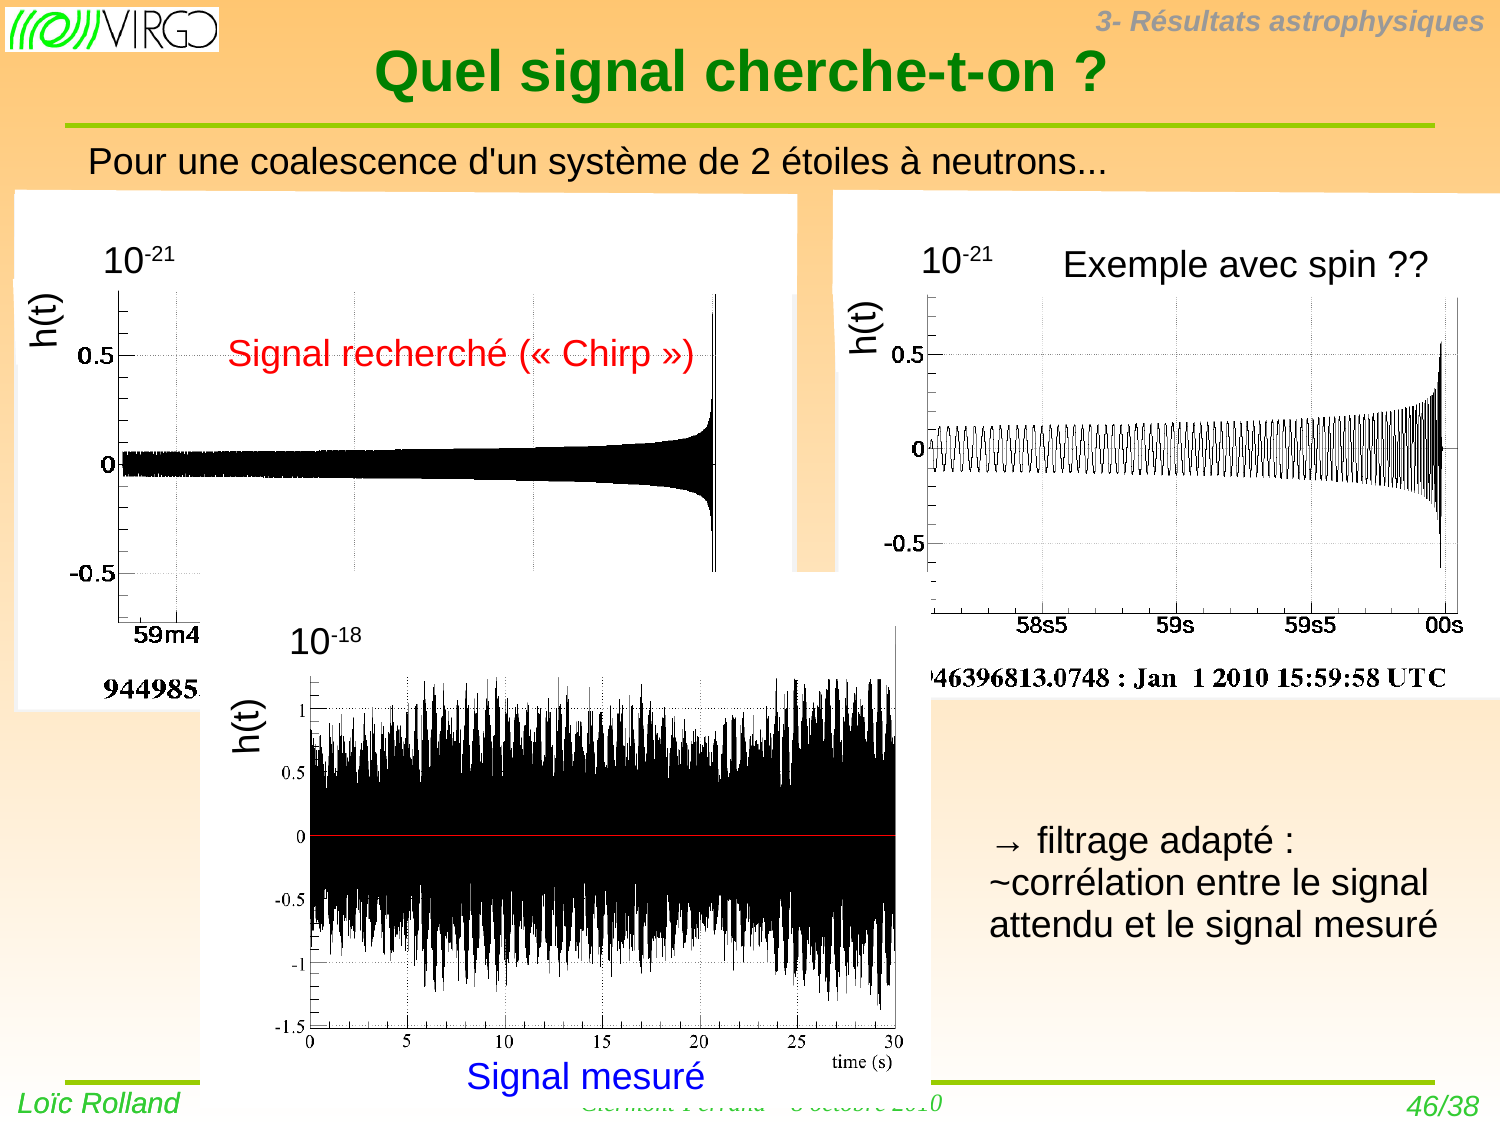

3- Résultats astrophysiques
# Quel signal cherche-t-on ?
Pour une coalescence d'un système de 2 étoiles à neutrons...
 10-21
 10-21
Exemple avec spin ??
h(t)
h(t)
Signal recherché (« Chirp »)
 10-18
h(t)
→ filtrage adapté : ~corrélation entre le signal attendu et le signal mesuré
Signal mesuré
46